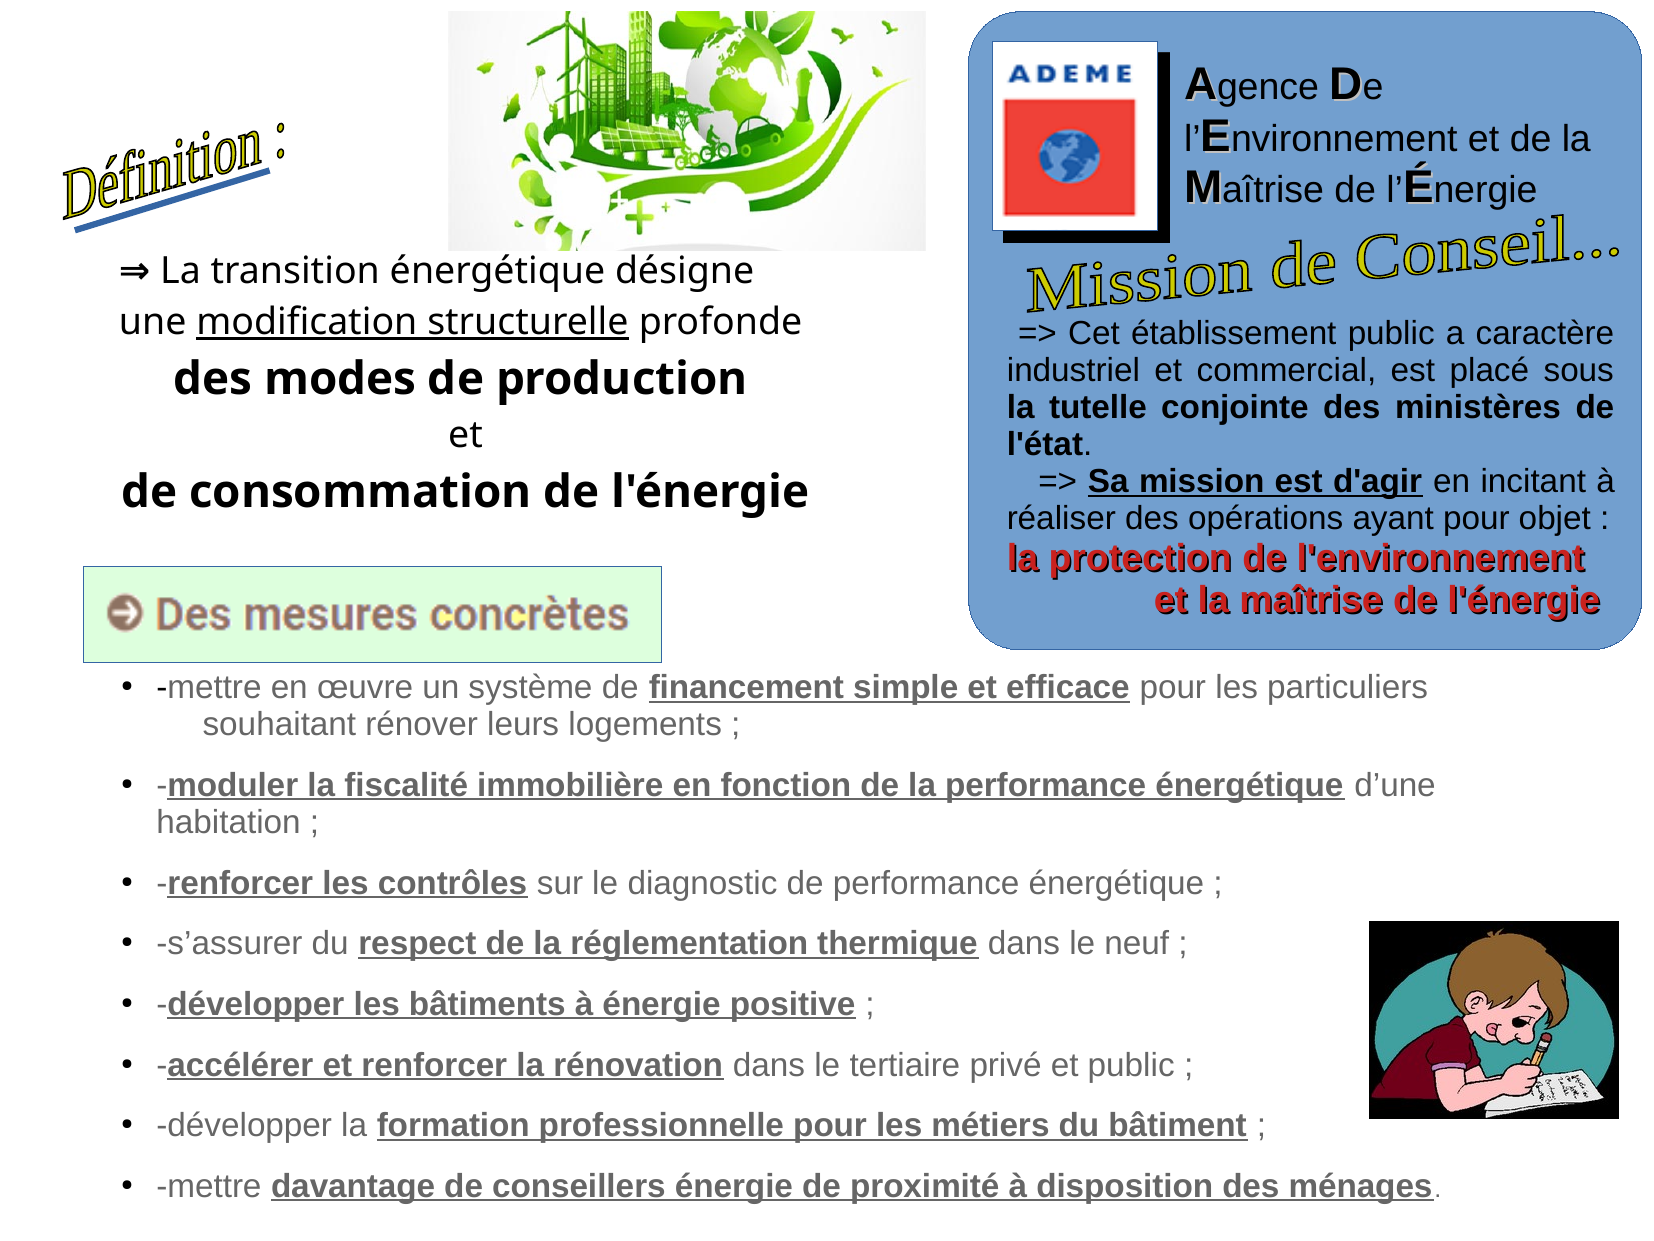

Agence De l’Environnement et de la Maîtrise de l’Énergie
 => Cet établissement public a caractère industriel et commercial, est placé sous la tutelle conjointe des ministères de l'état.
 => Sa mission est d'agir en incitant à réaliser des opérations ayant pour objet :
la protection de l'environnement
 et la maîtrise de l'énergie
Définition :
 ⇒ La transition énergétique désigne
 une modification structurelle profonde
 des modes de production
 et
 de consommation de l'énergie
Mission de Conseil...
-mettre en œuvre un système de financement simple et efficace pour les particuliers souhaitant rénover leurs logements ;
-moduler la fiscalité immobilière en fonction de la performance énergétique d’une habitation ;
-renforcer les contrôles sur le diagnostic de performance énergétique ;
-s’assurer du respect de la réglementation thermique dans le neuf ;
-développer les bâtiments à énergie positive ;
-accélérer et renforcer la rénovation dans le tertiaire privé et public ;
-développer la formation professionnelle pour les métiers du bâtiment ;
-mettre davantage de conseillers énergie de proximité à disposition des ménages.